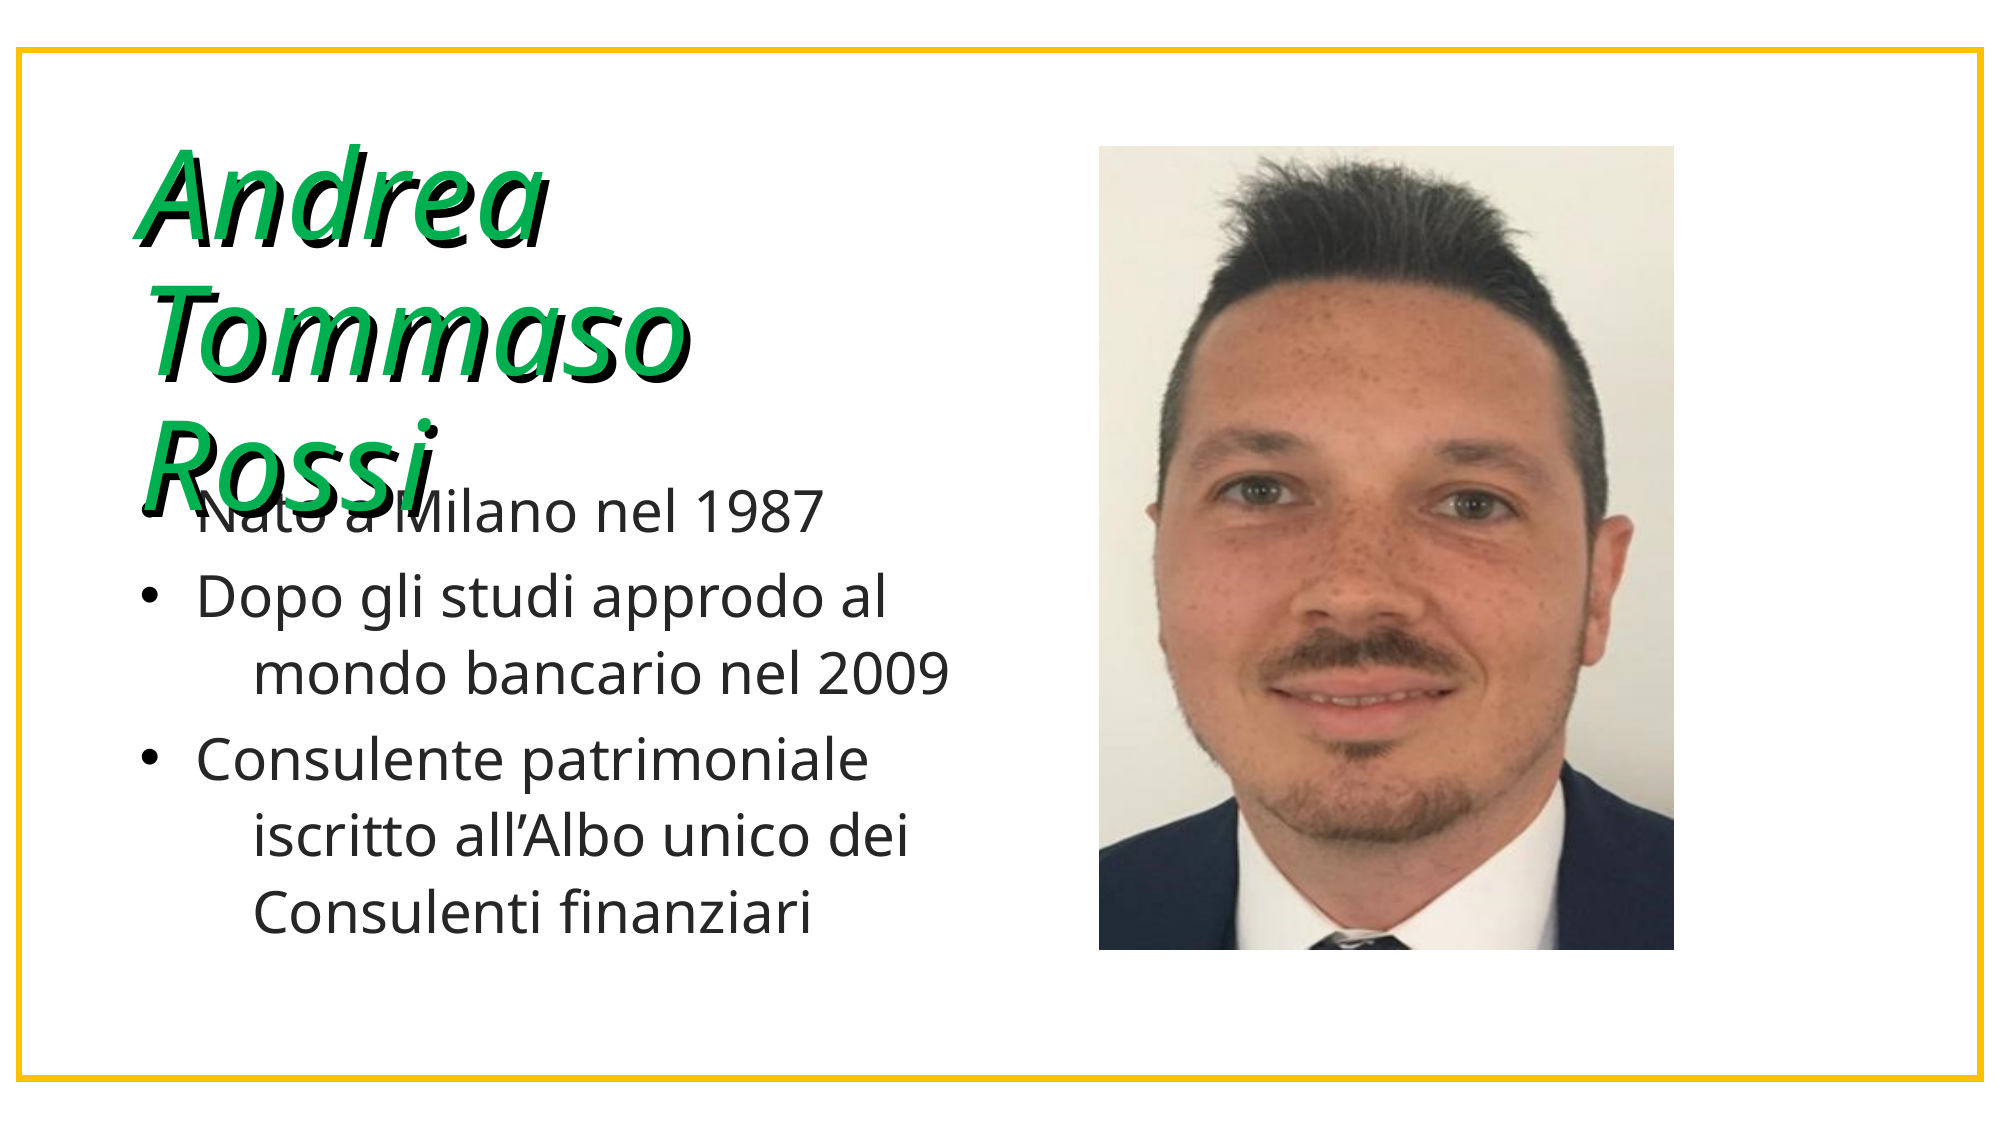

Andrea Tommaso Rossi
# Nato a Milano nel 1987
Dopo gli studi approdo al mondo bancario nel 2009
Consulente patrimoniale iscritto all’Albo unico dei Consulenti finanziari